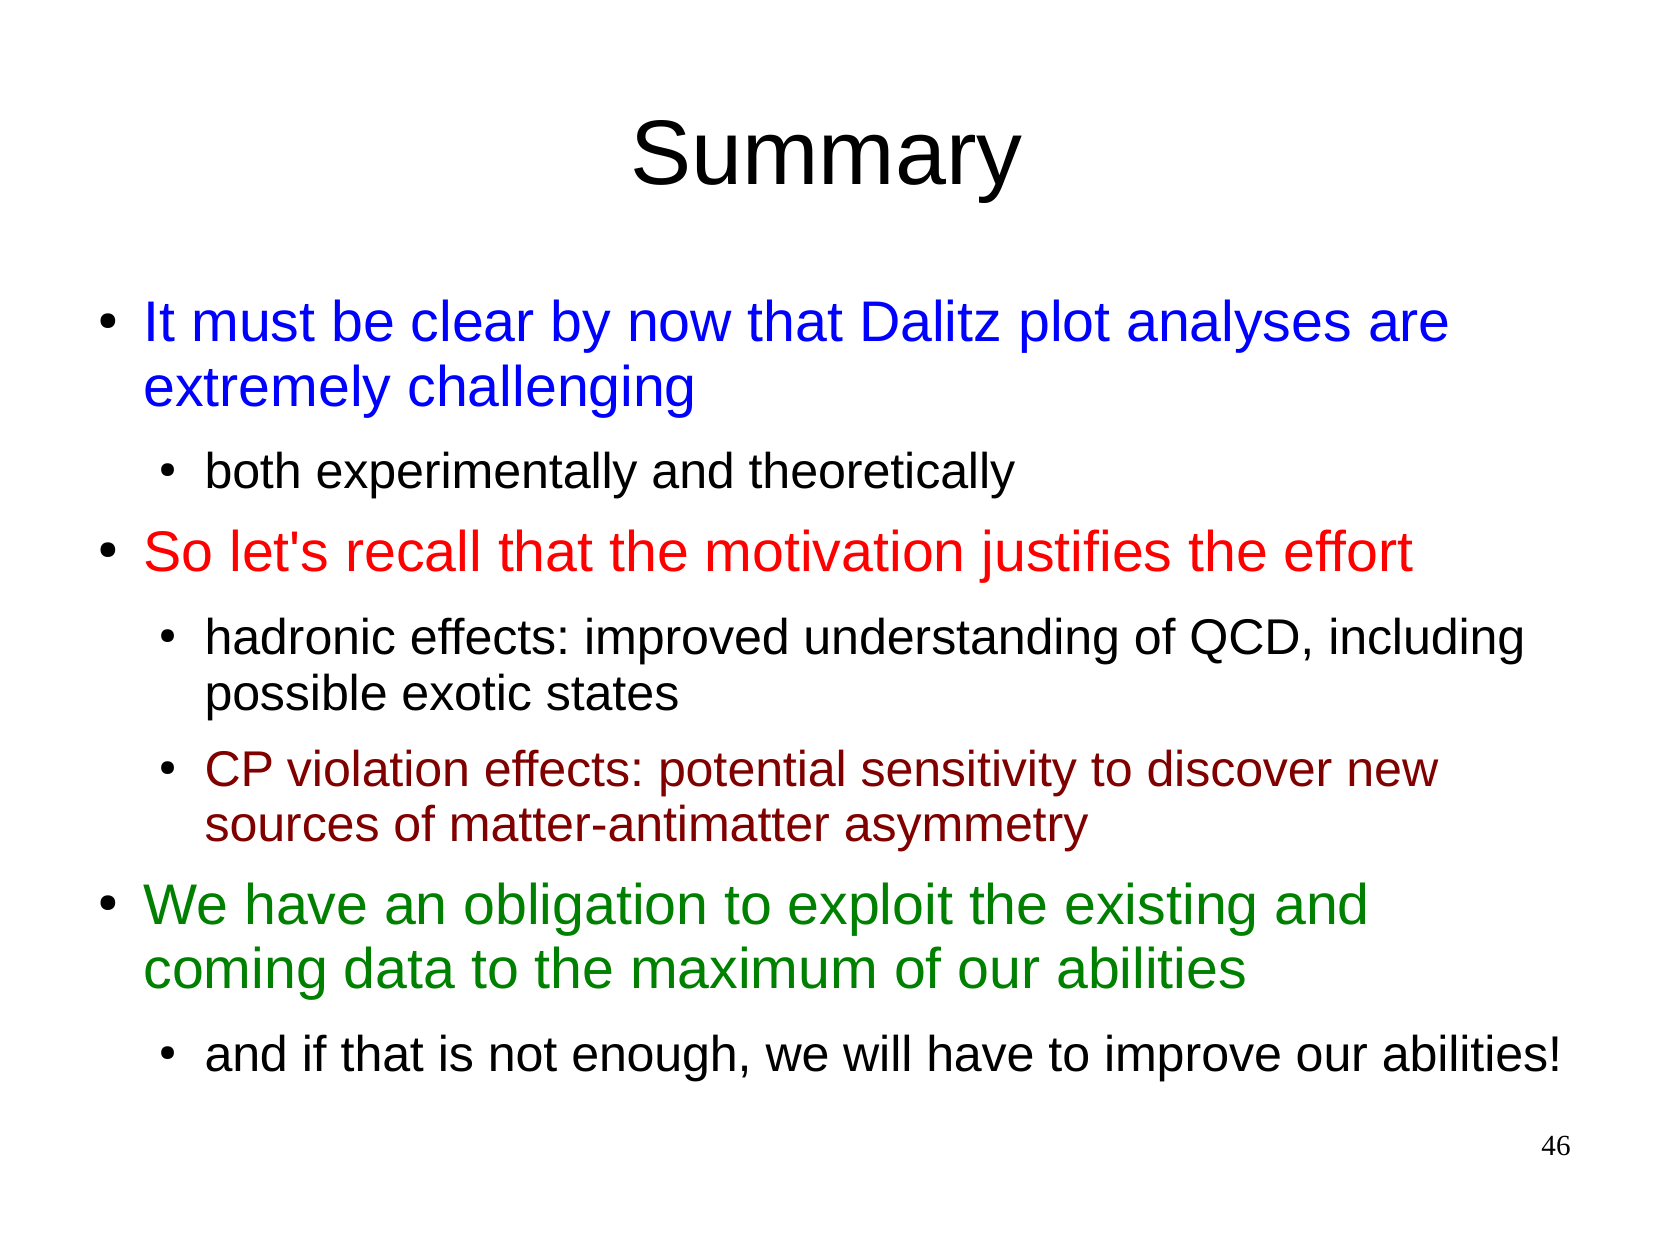

# Summary
It must be clear by now that Dalitz plot analyses are extremely challenging
both experimentally and theoretically
So let's recall that the motivation justifies the effort
hadronic effects: improved understanding of QCD, including possible exotic states
CP violation effects: potential sensitivity to discover new sources of matter-antimatter asymmetry
We have an obligation to exploit the existing and coming data to the maximum of our abilities
and if that is not enough, we will have to improve our abilities!
46